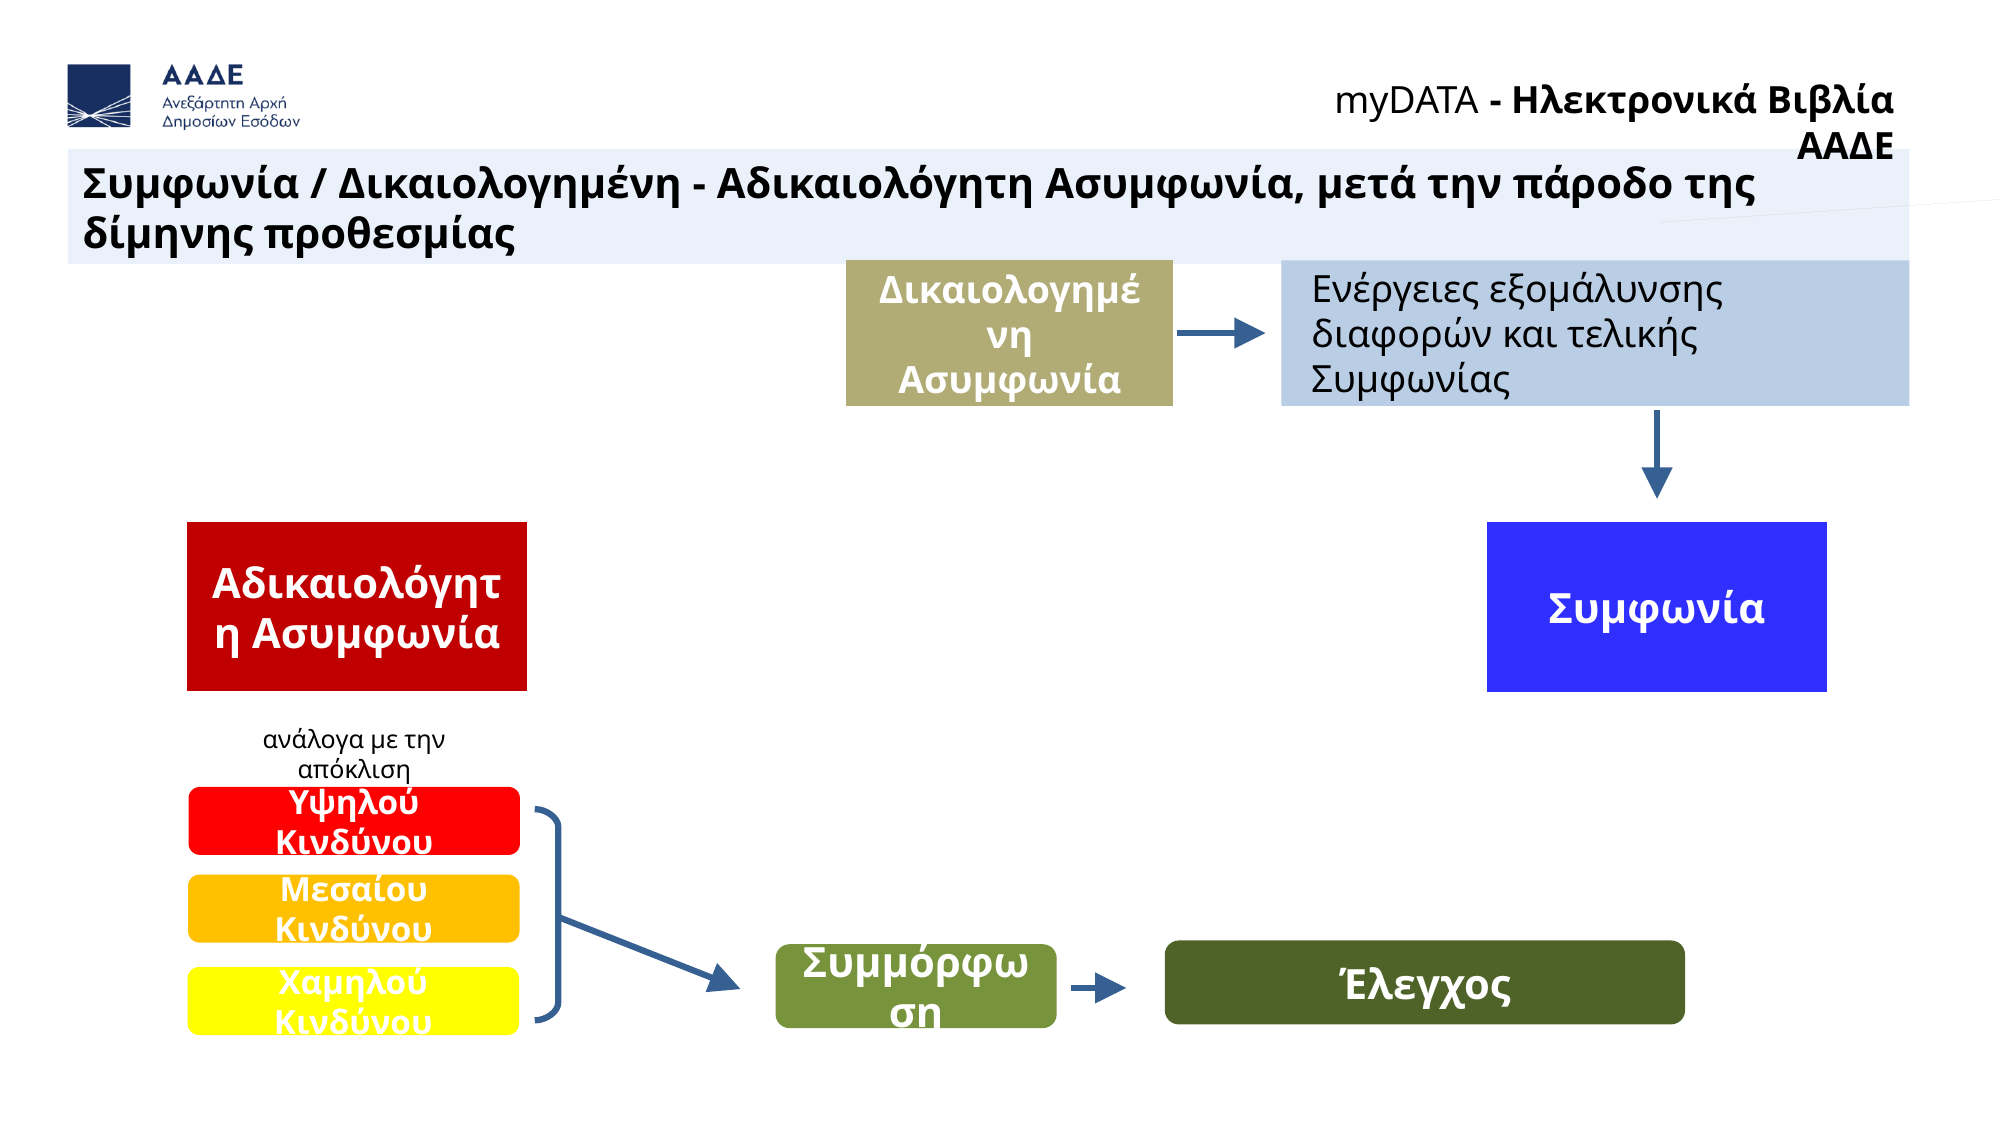

myDATA - Ηλεκτρονικά Βιβλία ΑΑΔΕ
Συμφωνία / Δικαιολογημένη - Αδικαιολόγητη Ασυμφωνία, μετά την πάροδο της δίμηνης προθεσμίας
Ενέργειες εξομάλυνσης διαφορών και τελικής Συμφωνίας
Δικαιολογημένη Ασυμφωνία
[unsupported chart]
Συμφωνία
Αδικαιολόγητη Ασυμφωνία
ανάλογα με την απόκλιση
Υψηλού Κινδύνου
Μεσαίου Κινδύνου
Έλεγχος
Συμμόρφωση
Χαμηλού Κινδύνου